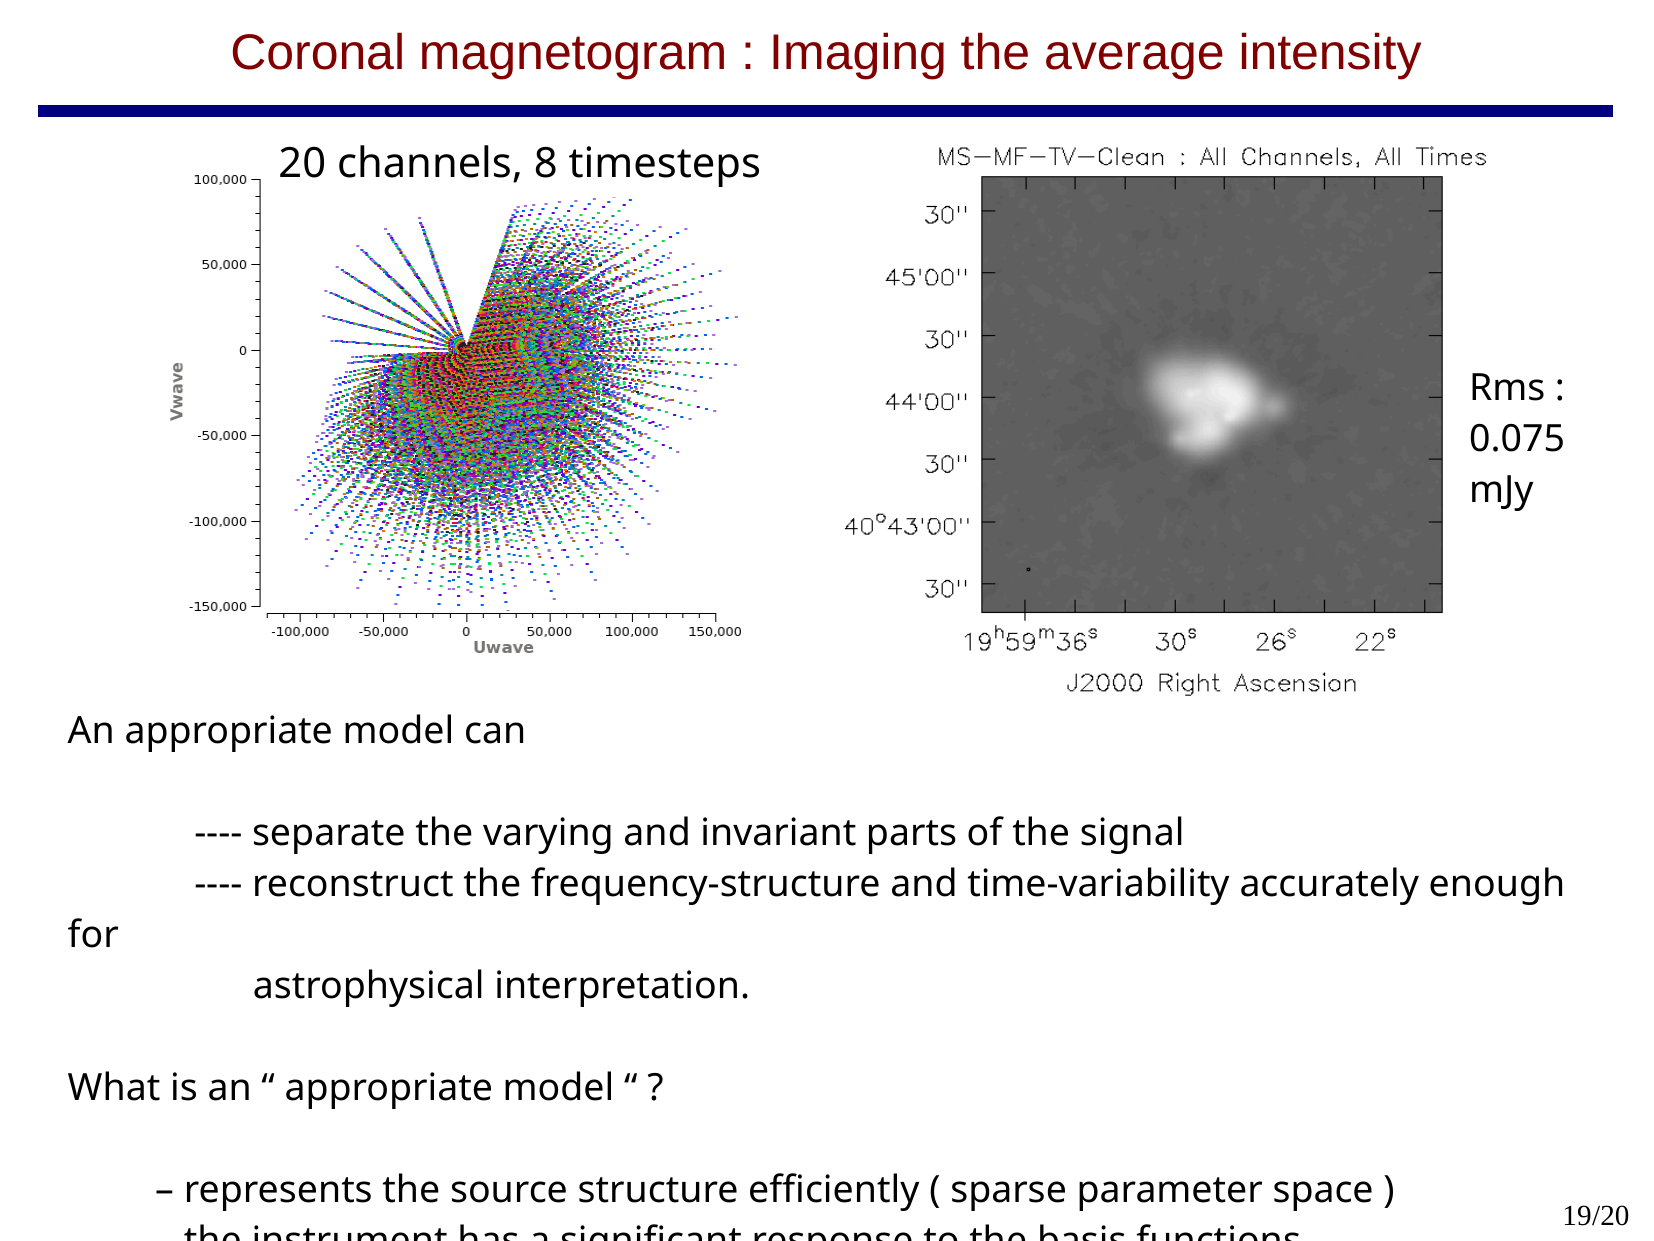

# Coronal magnetogram : Imaging the average intensity
20 channels, 8 timesteps
Rms : 0.075 mJy
An appropriate model can
 ---- separate the varying and invariant parts of the signal
 ---- reconstruct the frequency-structure and time-variability accurately enough for
 astrophysical interpretation.
What is an “ appropriate model “ ?
 – represents the source structure efficiently ( sparse parameter space )
 – the instrument has a significant response to the basis functions.
 – the instrument can distinguish between the basis functions.
19